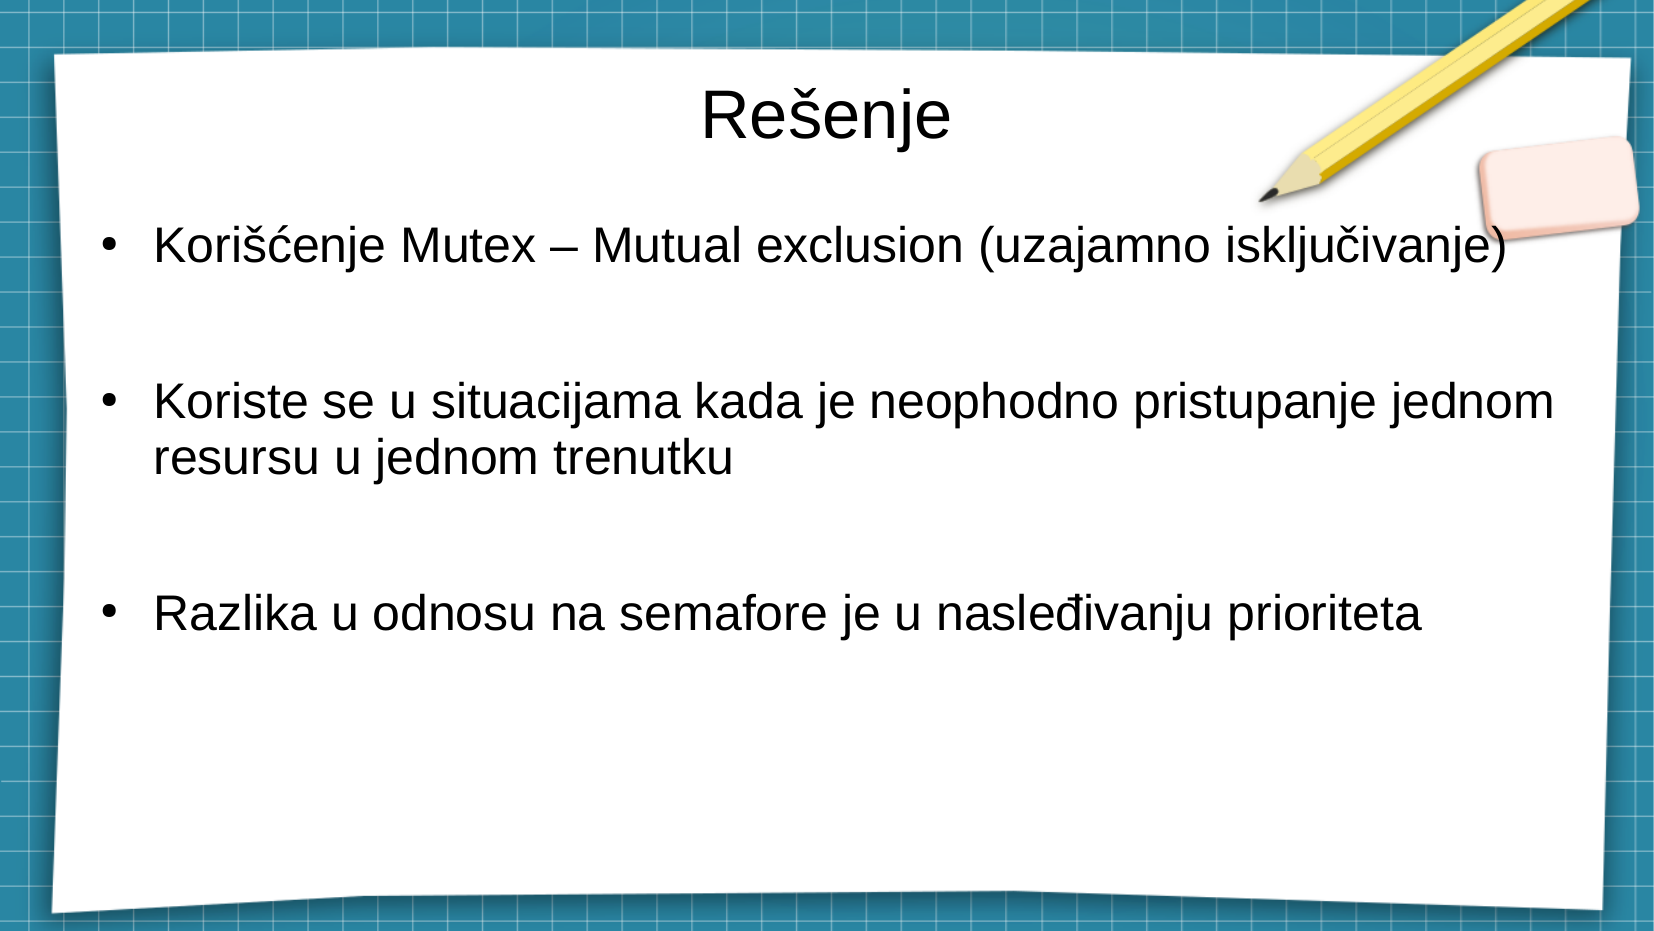

# Rešenje
Korišćenje Mutex – Mutual exclusion (uzajamno isključivanje)
Koriste se u situacijama kada je neophodno pristupanje jednom resursu u jednom trenutku
Razlika u odnosu na semafore je u nasleđivanju prioriteta